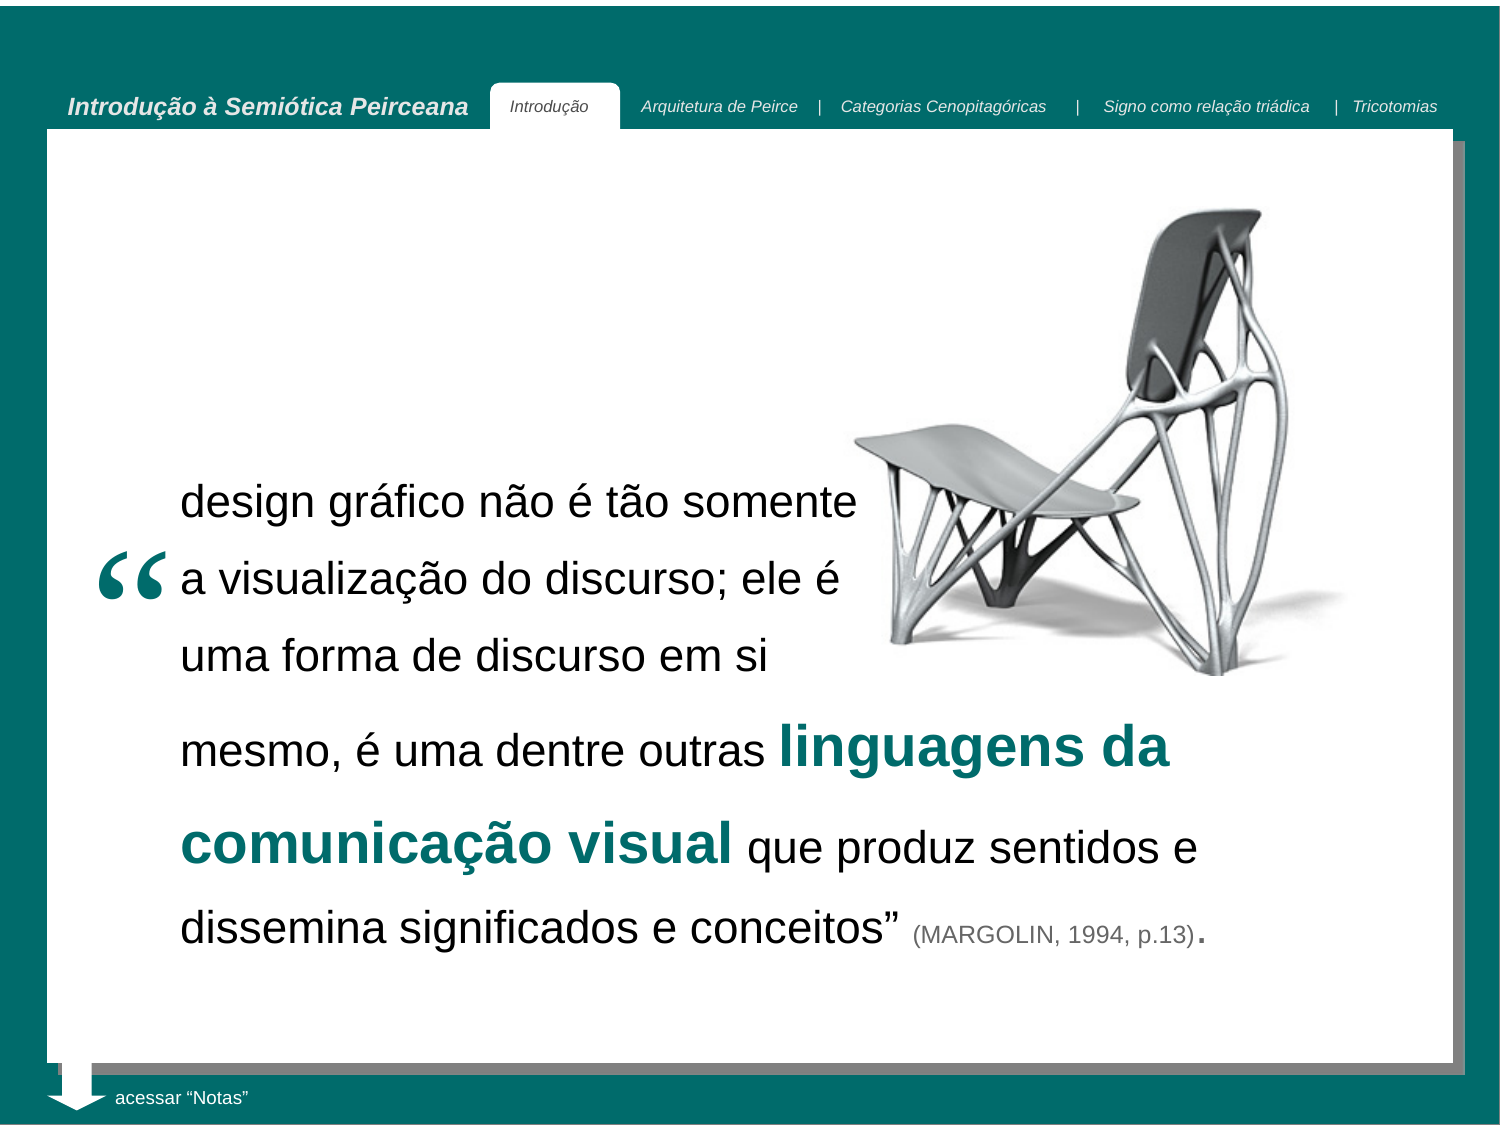

“
design gráfico não é tão somente
a visualização do discurso; ele é
uma forma de discurso em si
mesmo, é uma dentre outras linguagens da comunicação visual que produz sentidos e dissemina significados e conceitos” (MARGOLIN, 1994, p.13).
acessar “Notas”